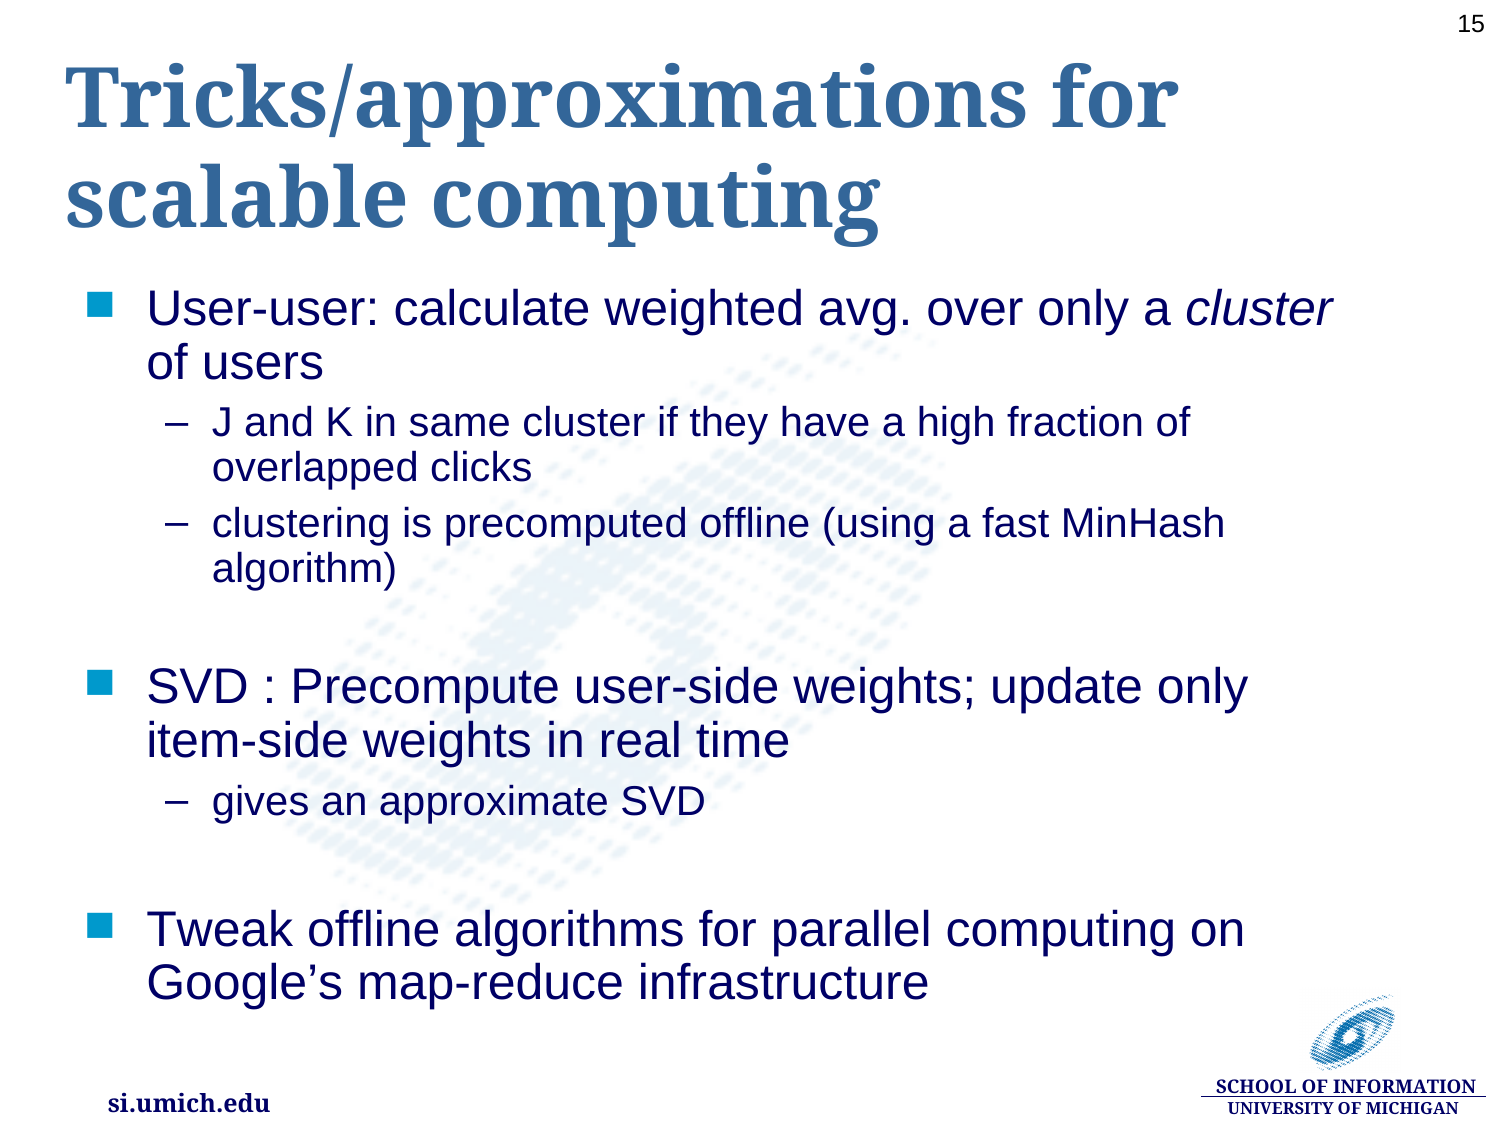

# Tricks/approximations for scalable computing
User-user: calculate weighted avg. over only a cluster of users
J and K in same cluster if they have a high fraction of overlapped clicks
clustering is precomputed offline (using a fast MinHash algorithm)
SVD : Precompute user-side weights; update only item-side weights in real time
gives an approximate SVD
Tweak offline algorithms for parallel computing on Google’s map-reduce infrastructure